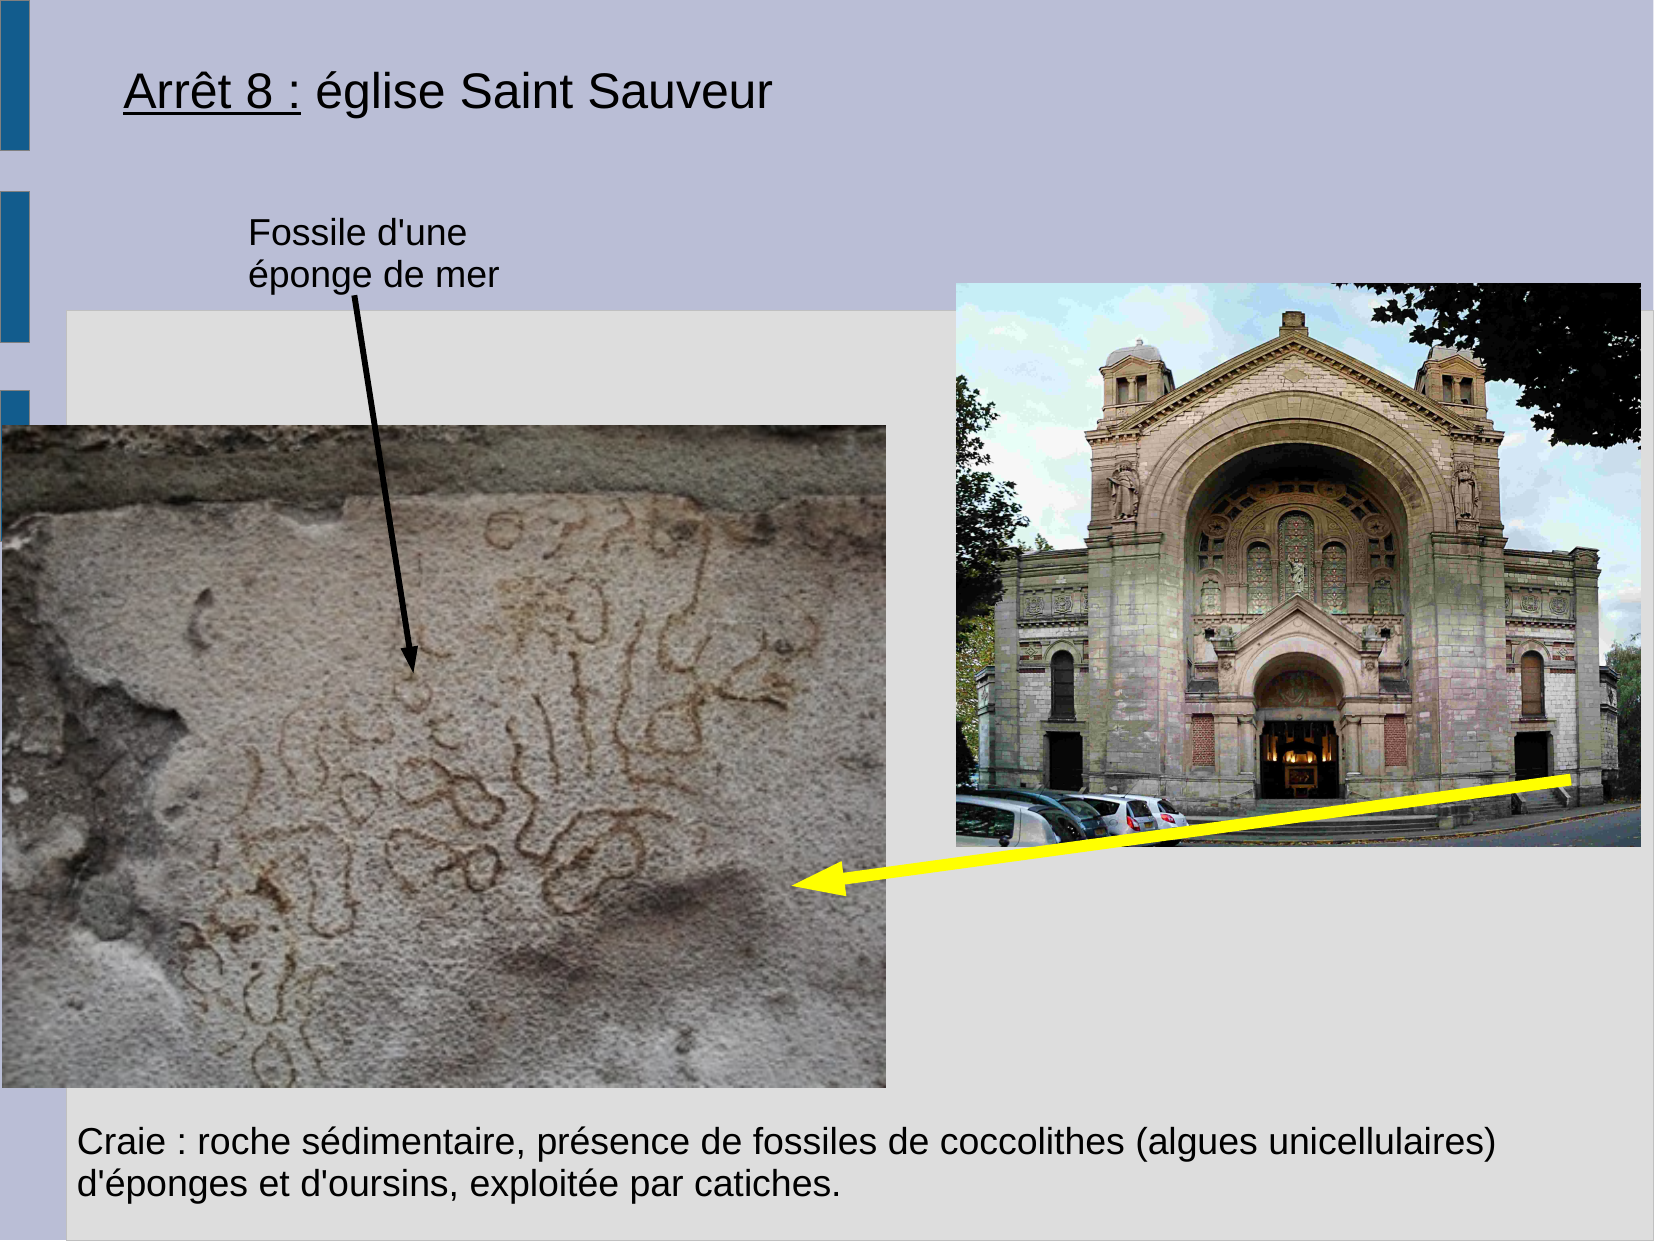

Arrêt 8 : église Saint Sauveur
Fossile d'une éponge de mer
Craie : roche sédimentaire, présence de fossiles de coccolithes (algues unicellulaires)
d'éponges et d'oursins, exploitée par catiches.